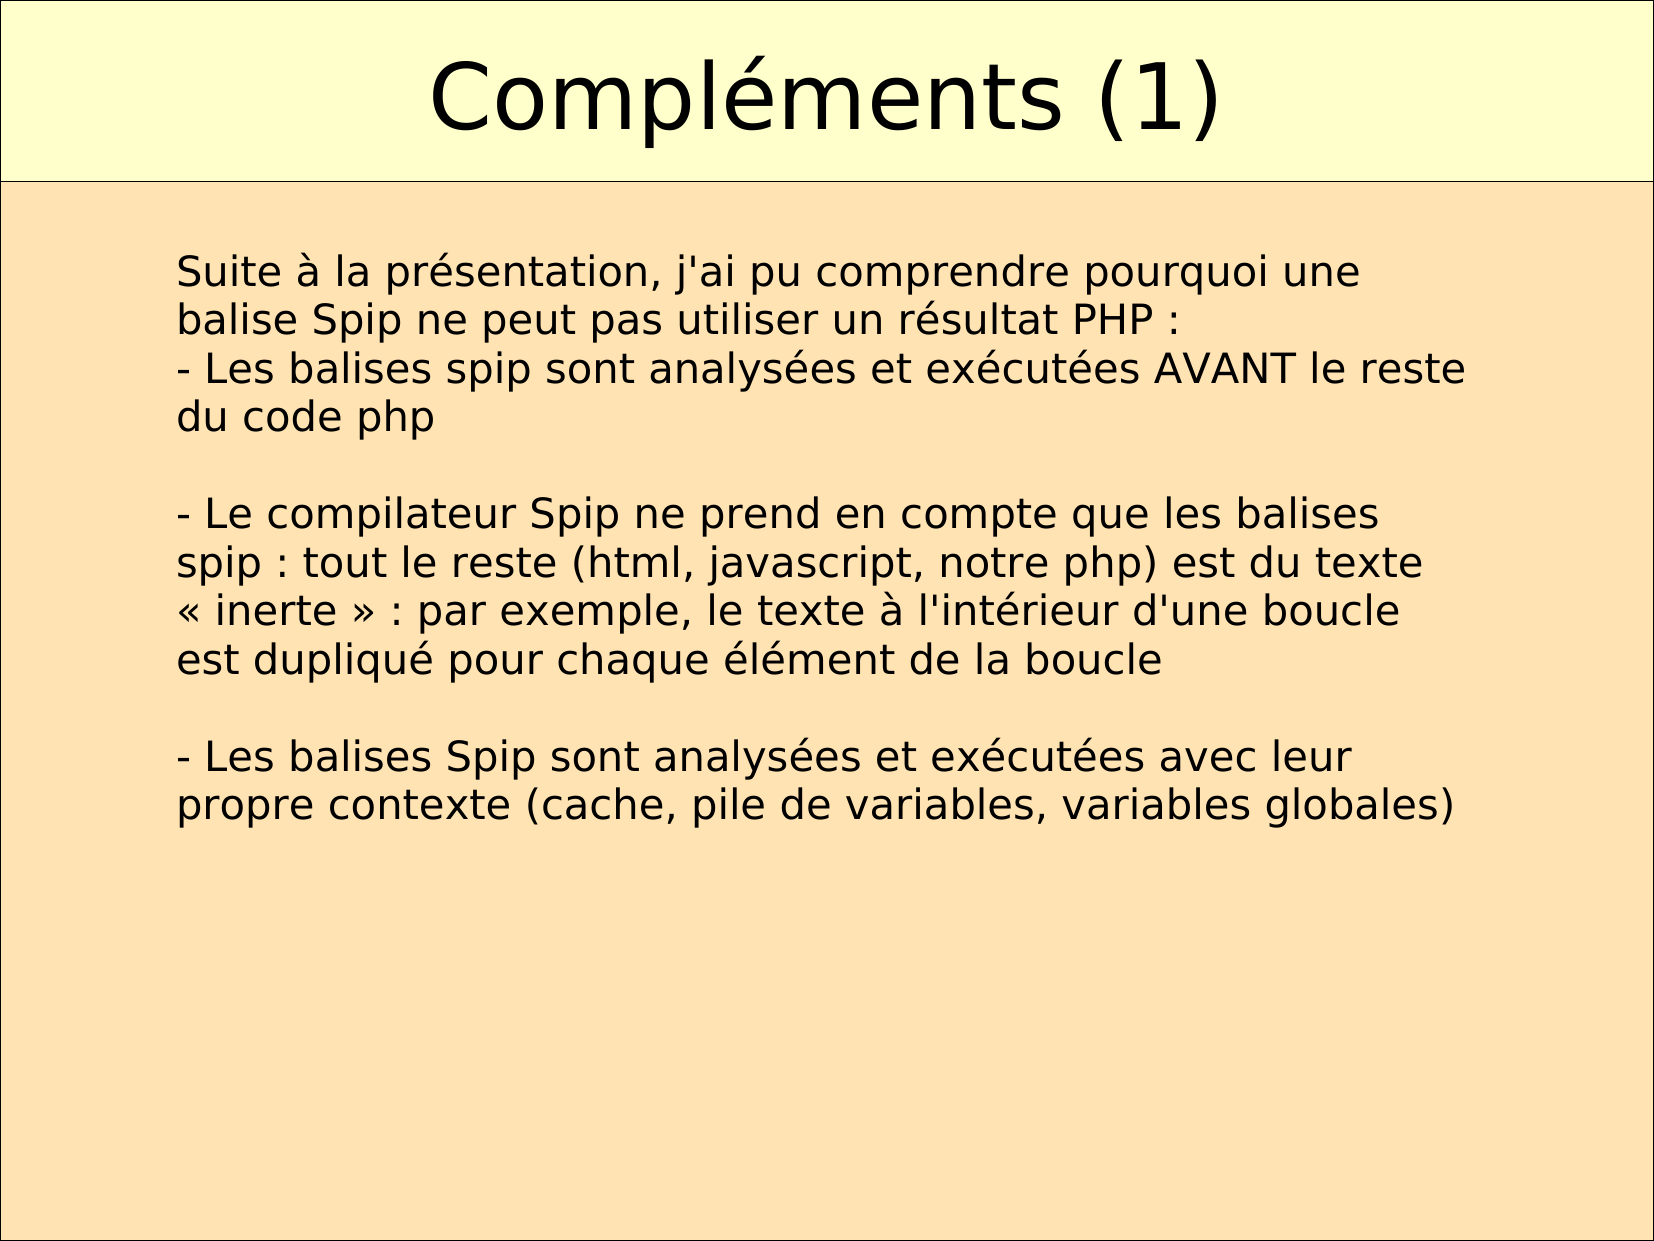

# Compléments (1)
Suite à la présentation, j'ai pu comprendre pourquoi une balise Spip ne peut pas utiliser un résultat PHP :
- Les balises spip sont analysées et exécutées AVANT le reste du code php
- Le compilateur Spip ne prend en compte que les balises spip : tout le reste (html, javascript, notre php) est du texte « inerte » : par exemple, le texte à l'intérieur d'une boucle est dupliqué pour chaque élément de la boucle
- Les balises Spip sont analysées et exécutées avec leur propre contexte (cache, pile de variables, variables globales)